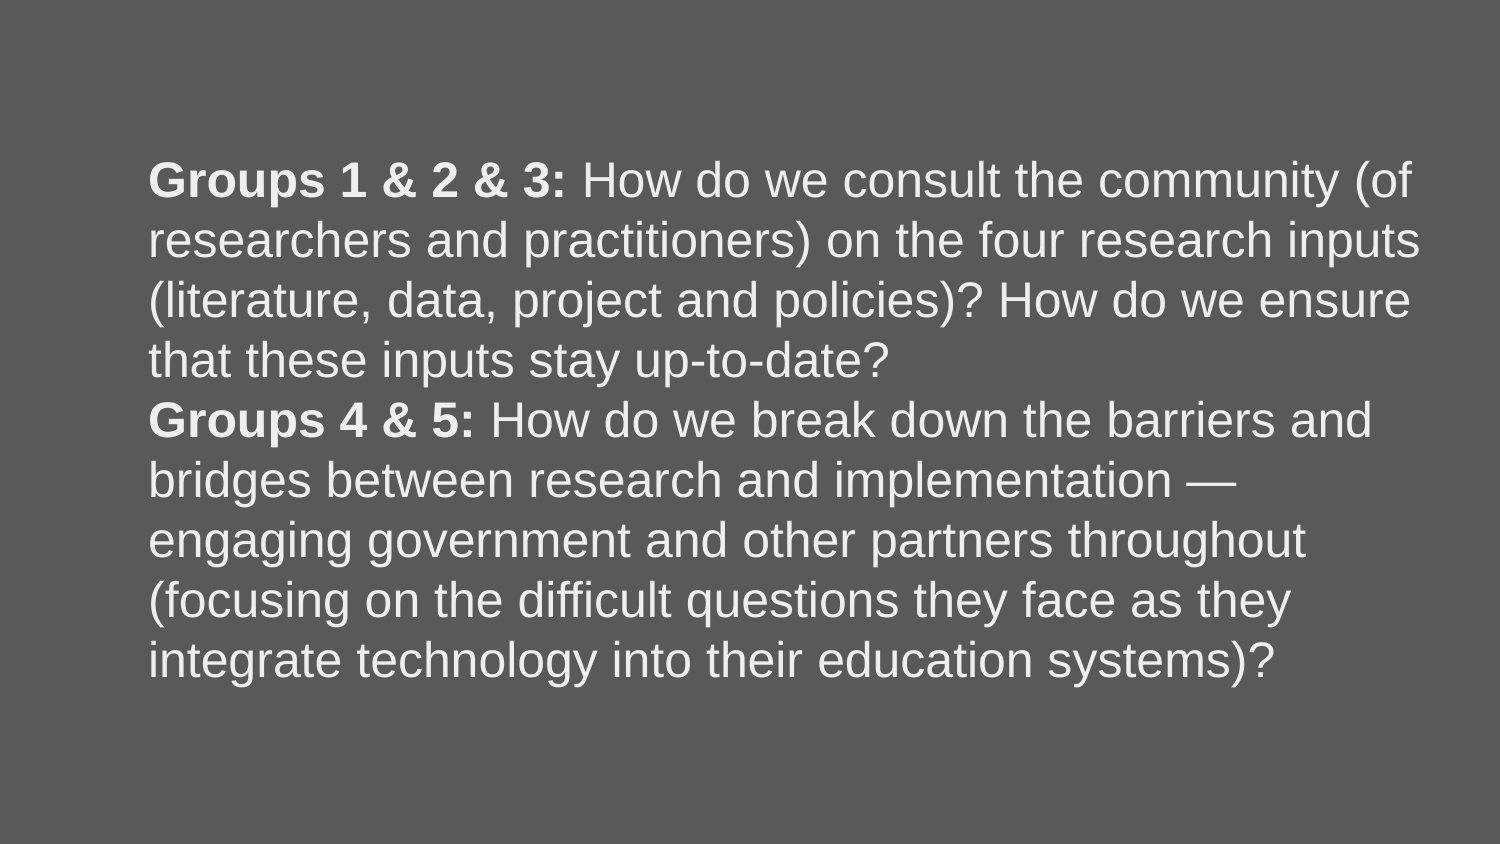

# Groups 1 & 2 & 3: How do we consult the community (of researchers and practitioners) on the four research inputs (literature, data, project and policies)? How do we ensure that these inputs stay up-to-date? Groups 4 & 5: How do we break down the barriers and bridges between research and implementation — engaging government and other partners throughout (focusing on the difficult questions they face as they integrate technology into their education systems)?